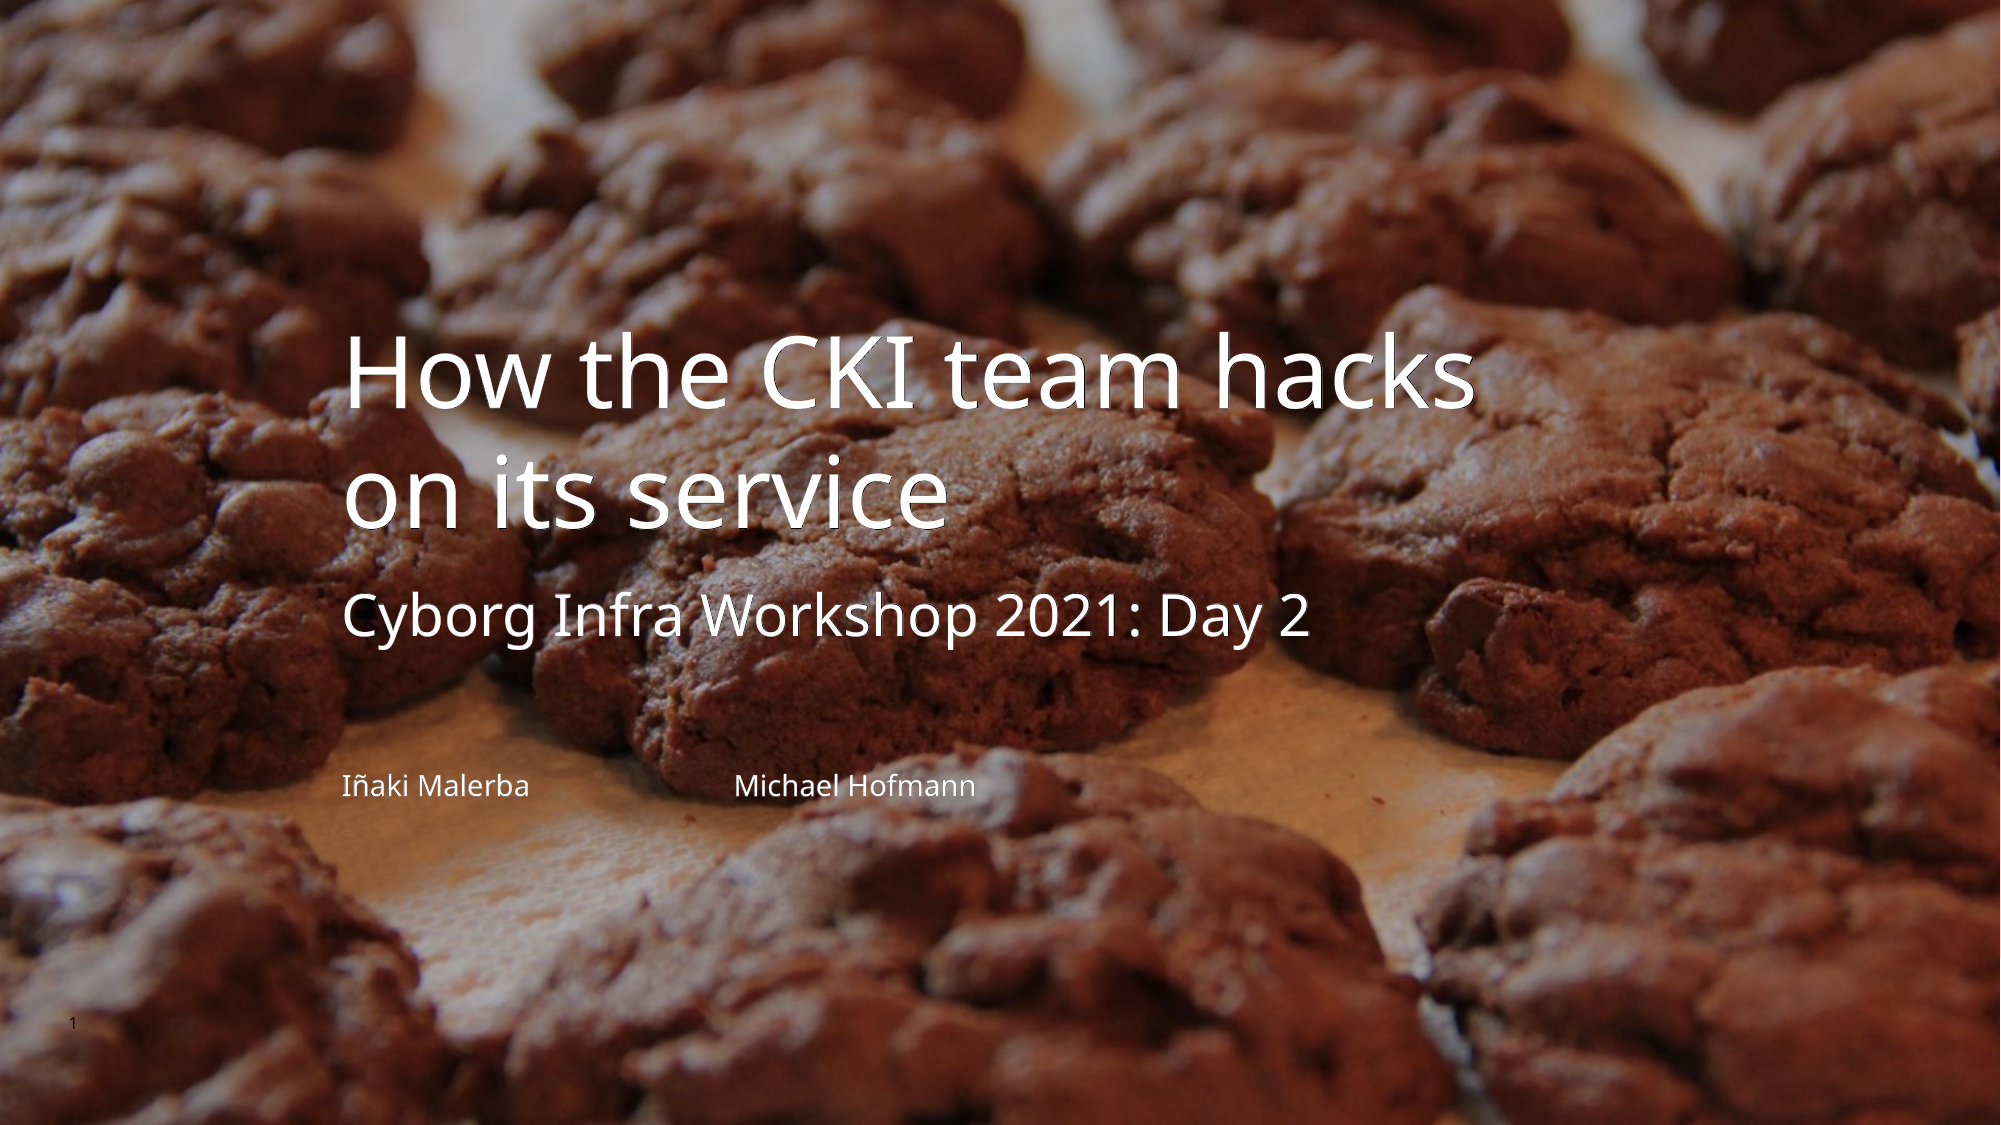

How the CKI team hacks on its service
# Cyborg Infra Workshop 2021: Day 2
Iñaki Malerba
Michael Hofmann